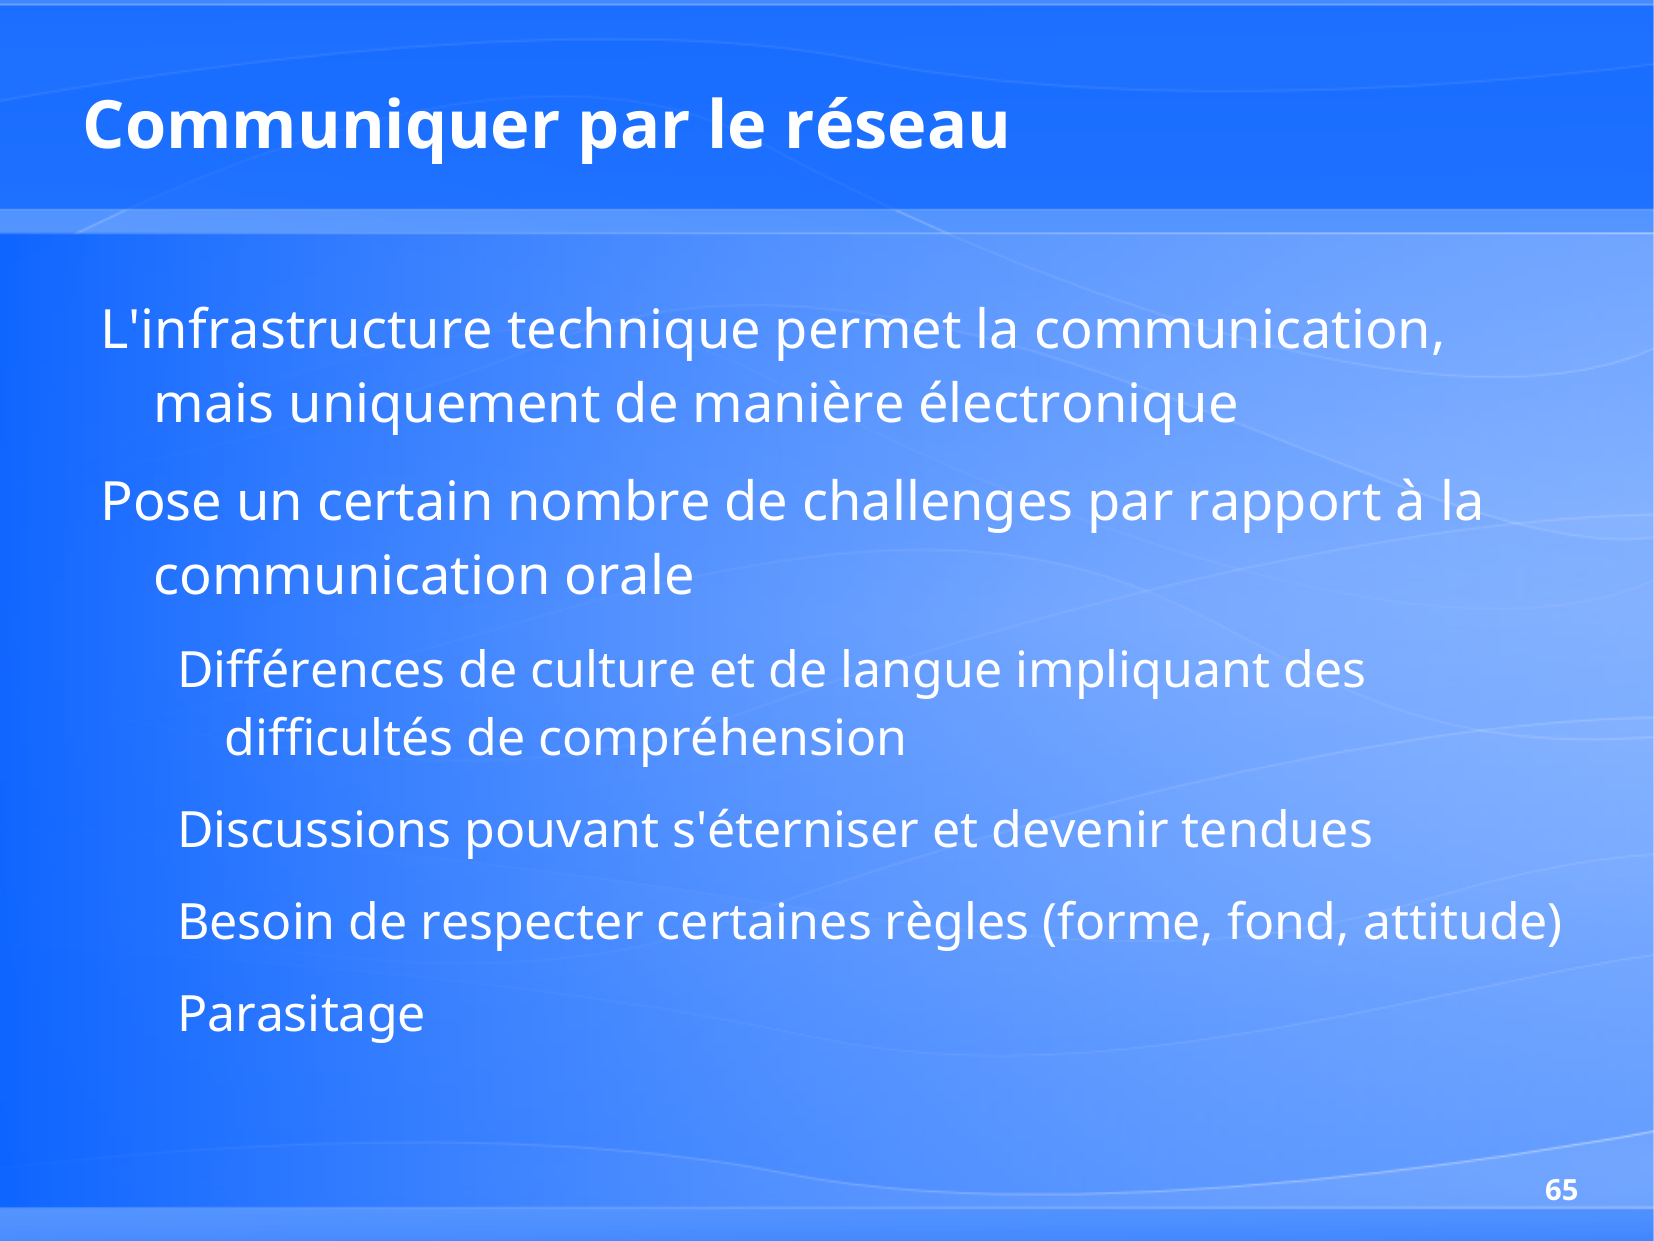

# Communiquer par le réseau
L'infrastructure technique permet la communication, mais uniquement de manière électronique
Pose un certain nombre de challenges par rapport à la communication orale
Différences de culture et de langue impliquant des difficultés de compréhension
Discussions pouvant s'éterniser et devenir tendues
Besoin de respecter certaines règles (forme, fond, attitude)
Parasitage
65